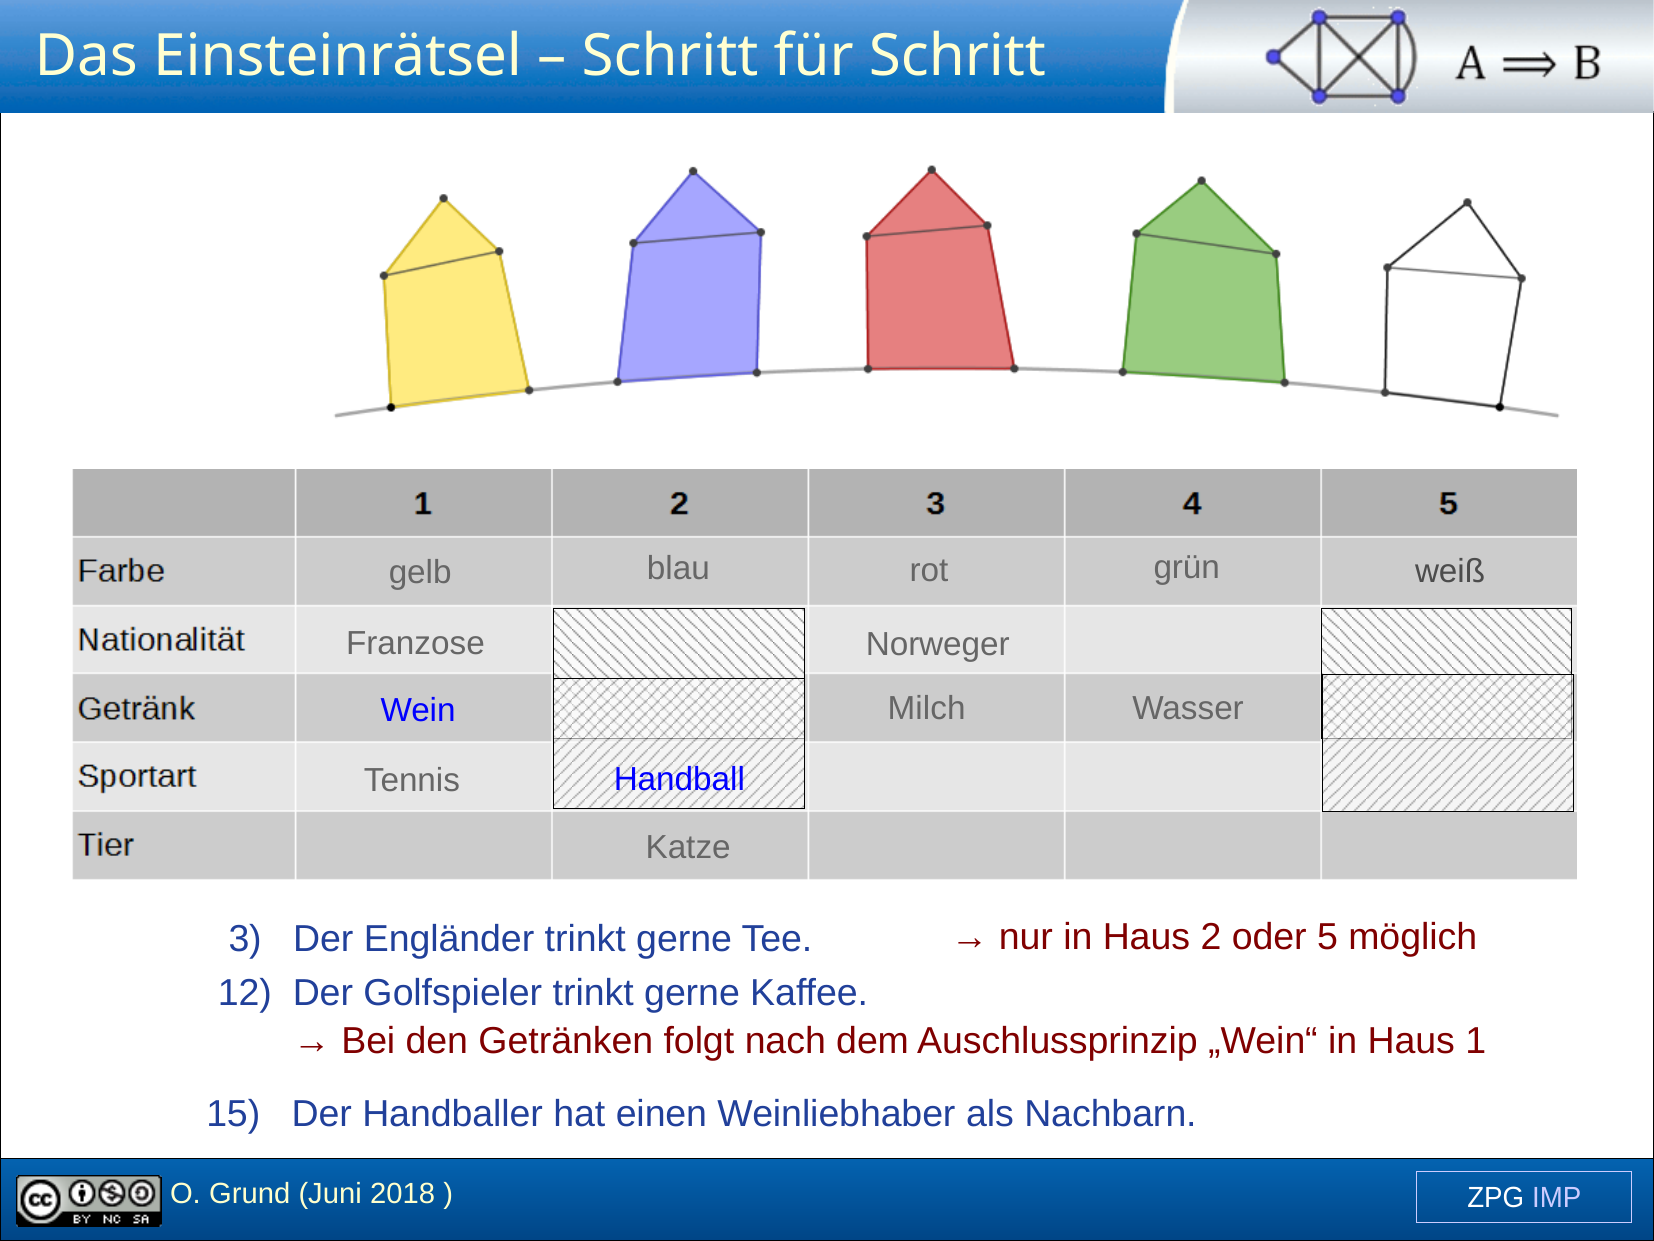

# Das Einsteinrätsel – Schritt für Schritt
grün
blau
rot
weiß
gelb
Franzose
Norweger
Milch
Wasser
Wein
Handball
Tennis
Katze
 3) Der Engländer trinkt gerne Tee.
→ nur in Haus 2 oder 5 möglich
12) Der Golfspieler trinkt gerne Kaffee.
→ Bei den Getränken folgt nach dem Auschlussprinzip „Wein“ in Haus 1
15) Der Handballer hat einen Weinliebhaber als Nachbarn.
6